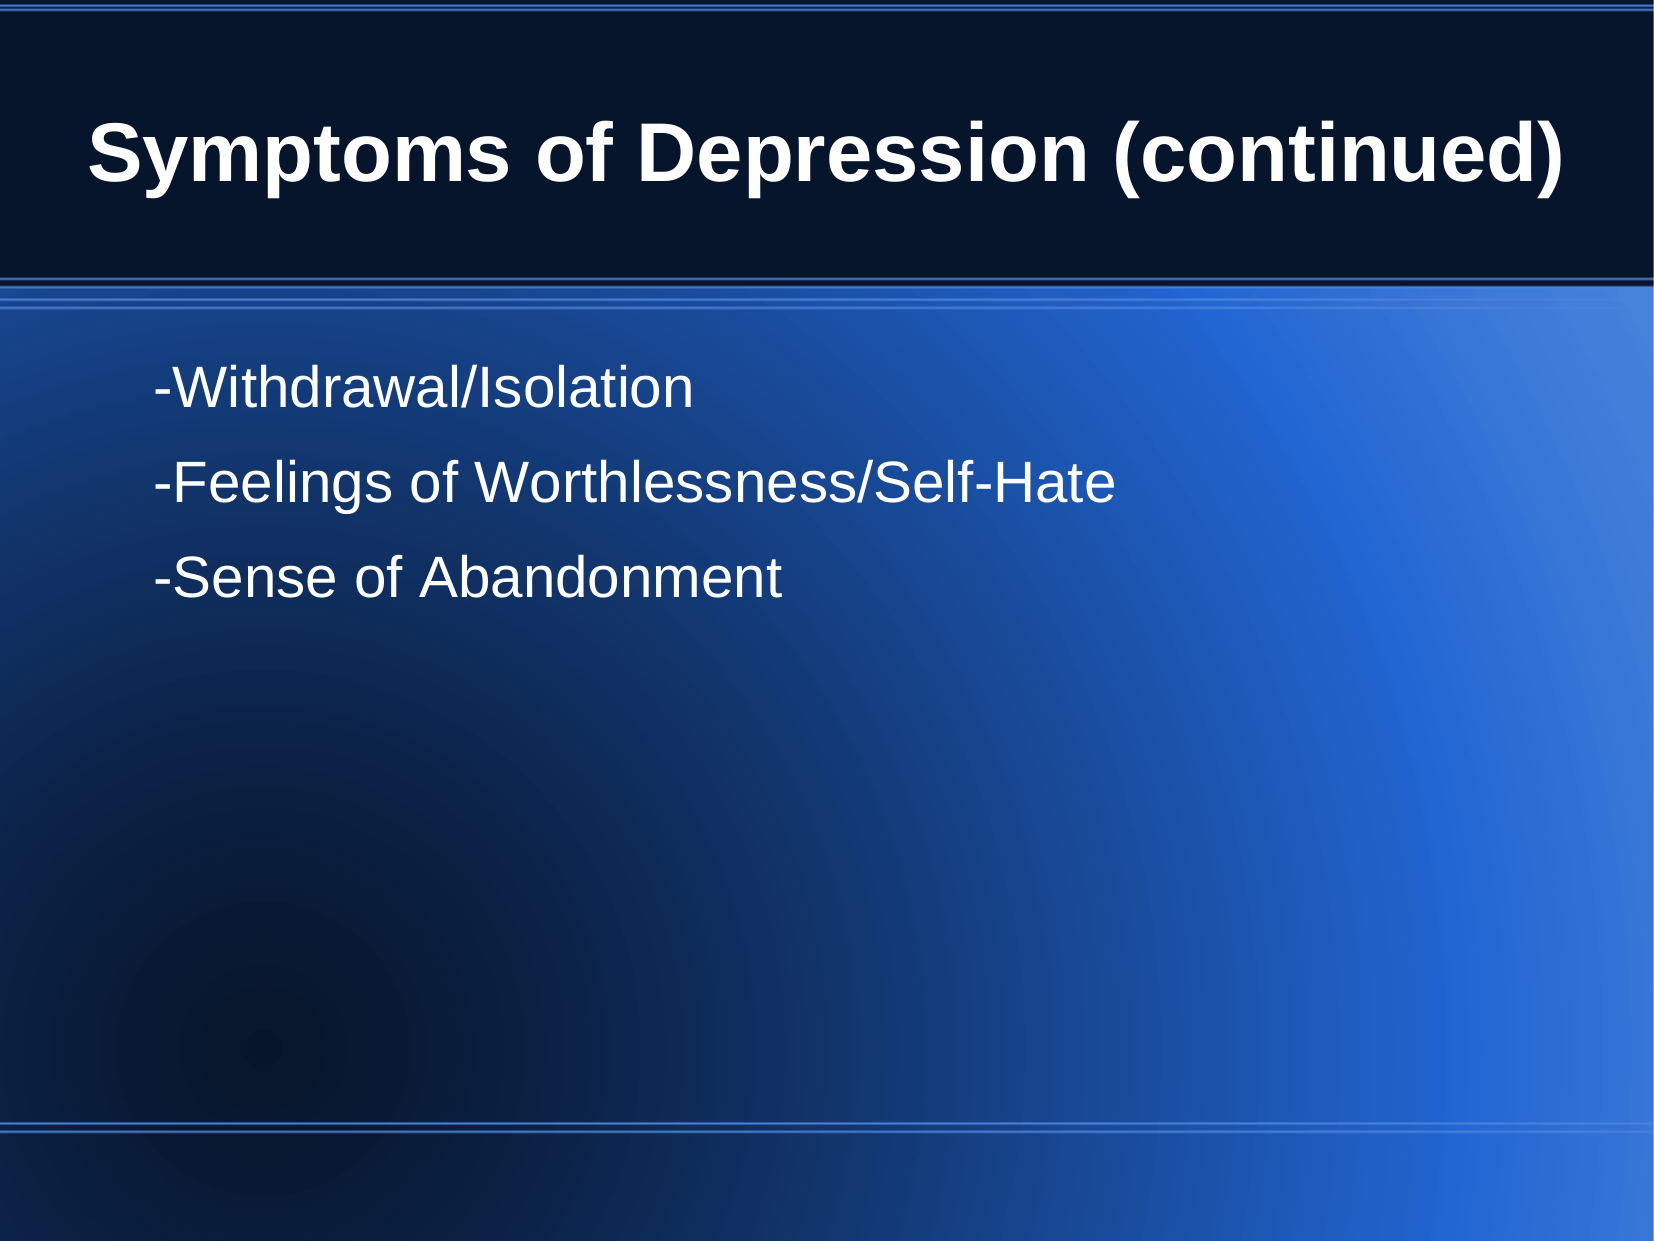

# Symptoms of Depression (continued)
-Withdrawal/Isolation
-Feelings of Worthlessness/Self-Hate
-Sense of Abandonment